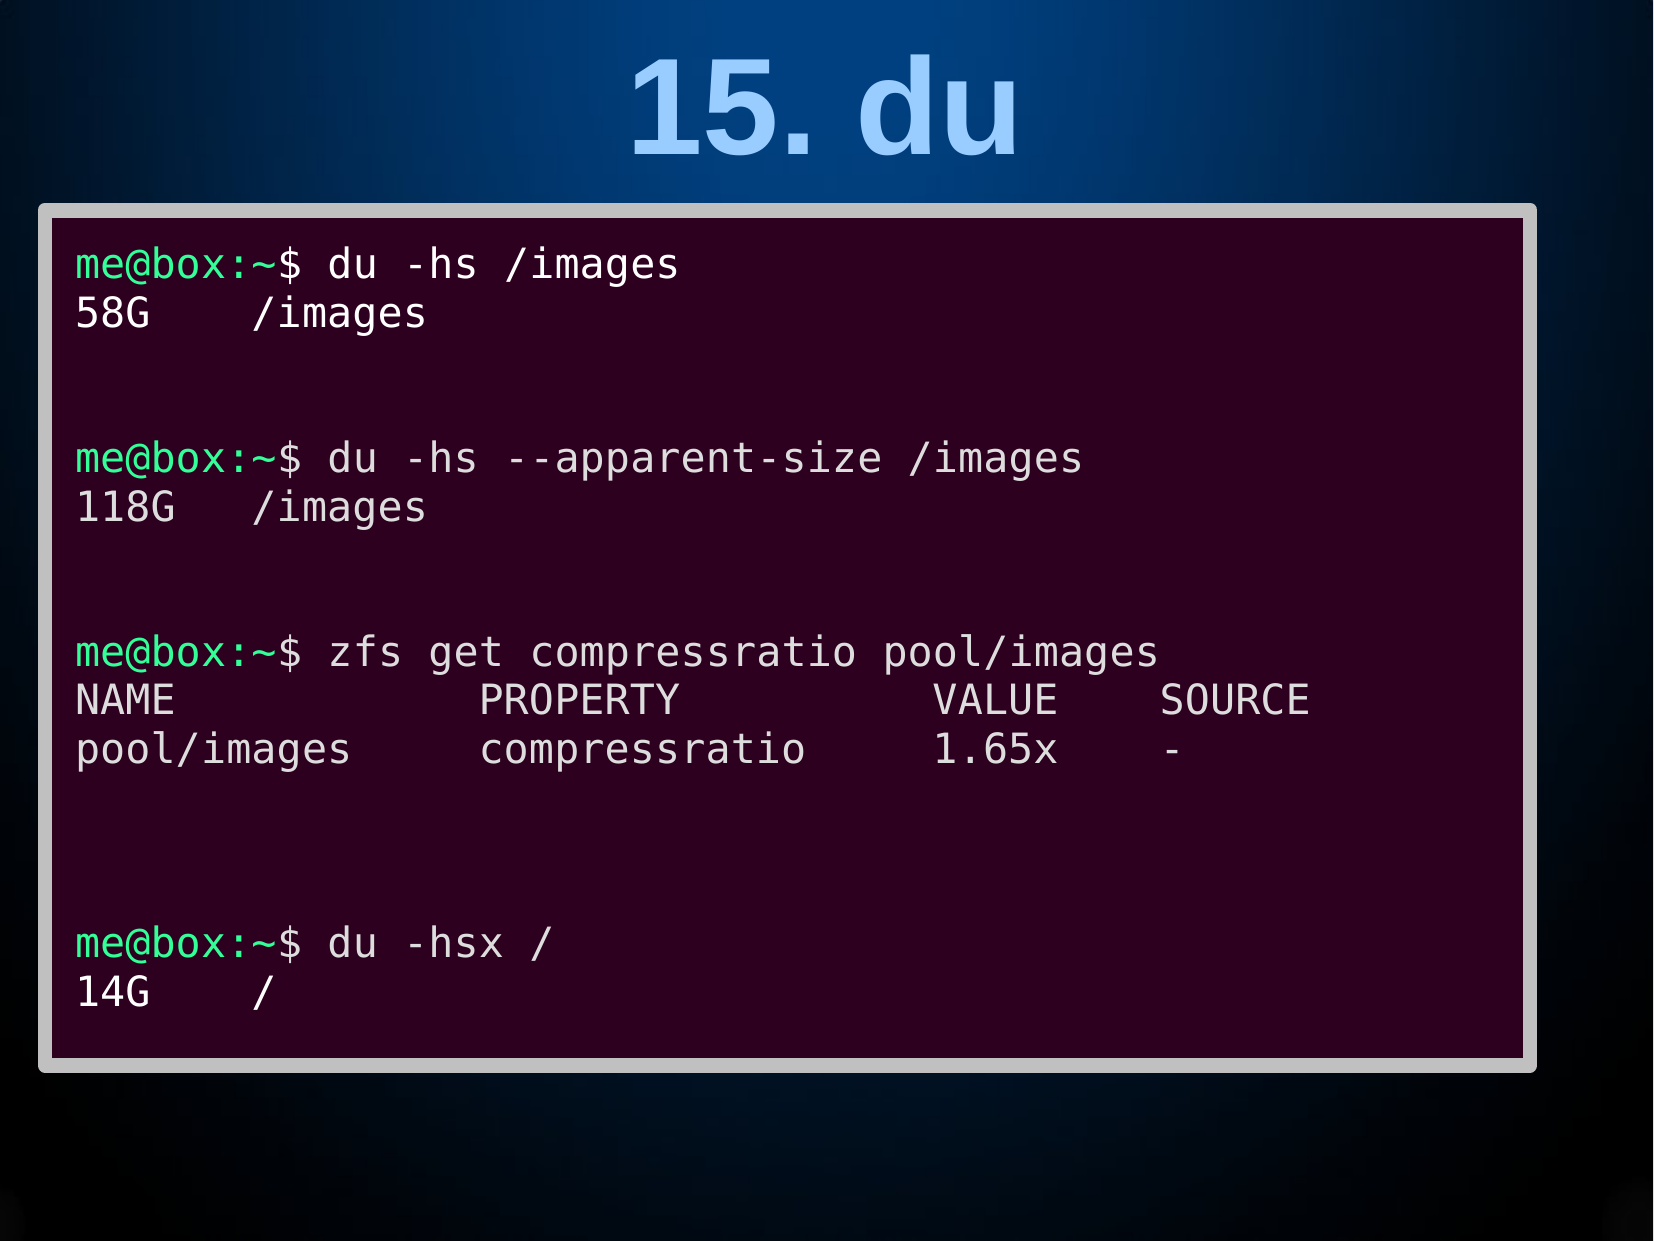

# 15. du
me@box:~$ du -hs /images
58G /images
me@box:~$ du -hs --apparent-size /images
118G /images
me@box:~$ zfs get compressratio pool/images
NAME PROPERTY VALUE SOURCE
pool/images compressratio 1.65x -
me@box:~$ du -hsx /
14G /